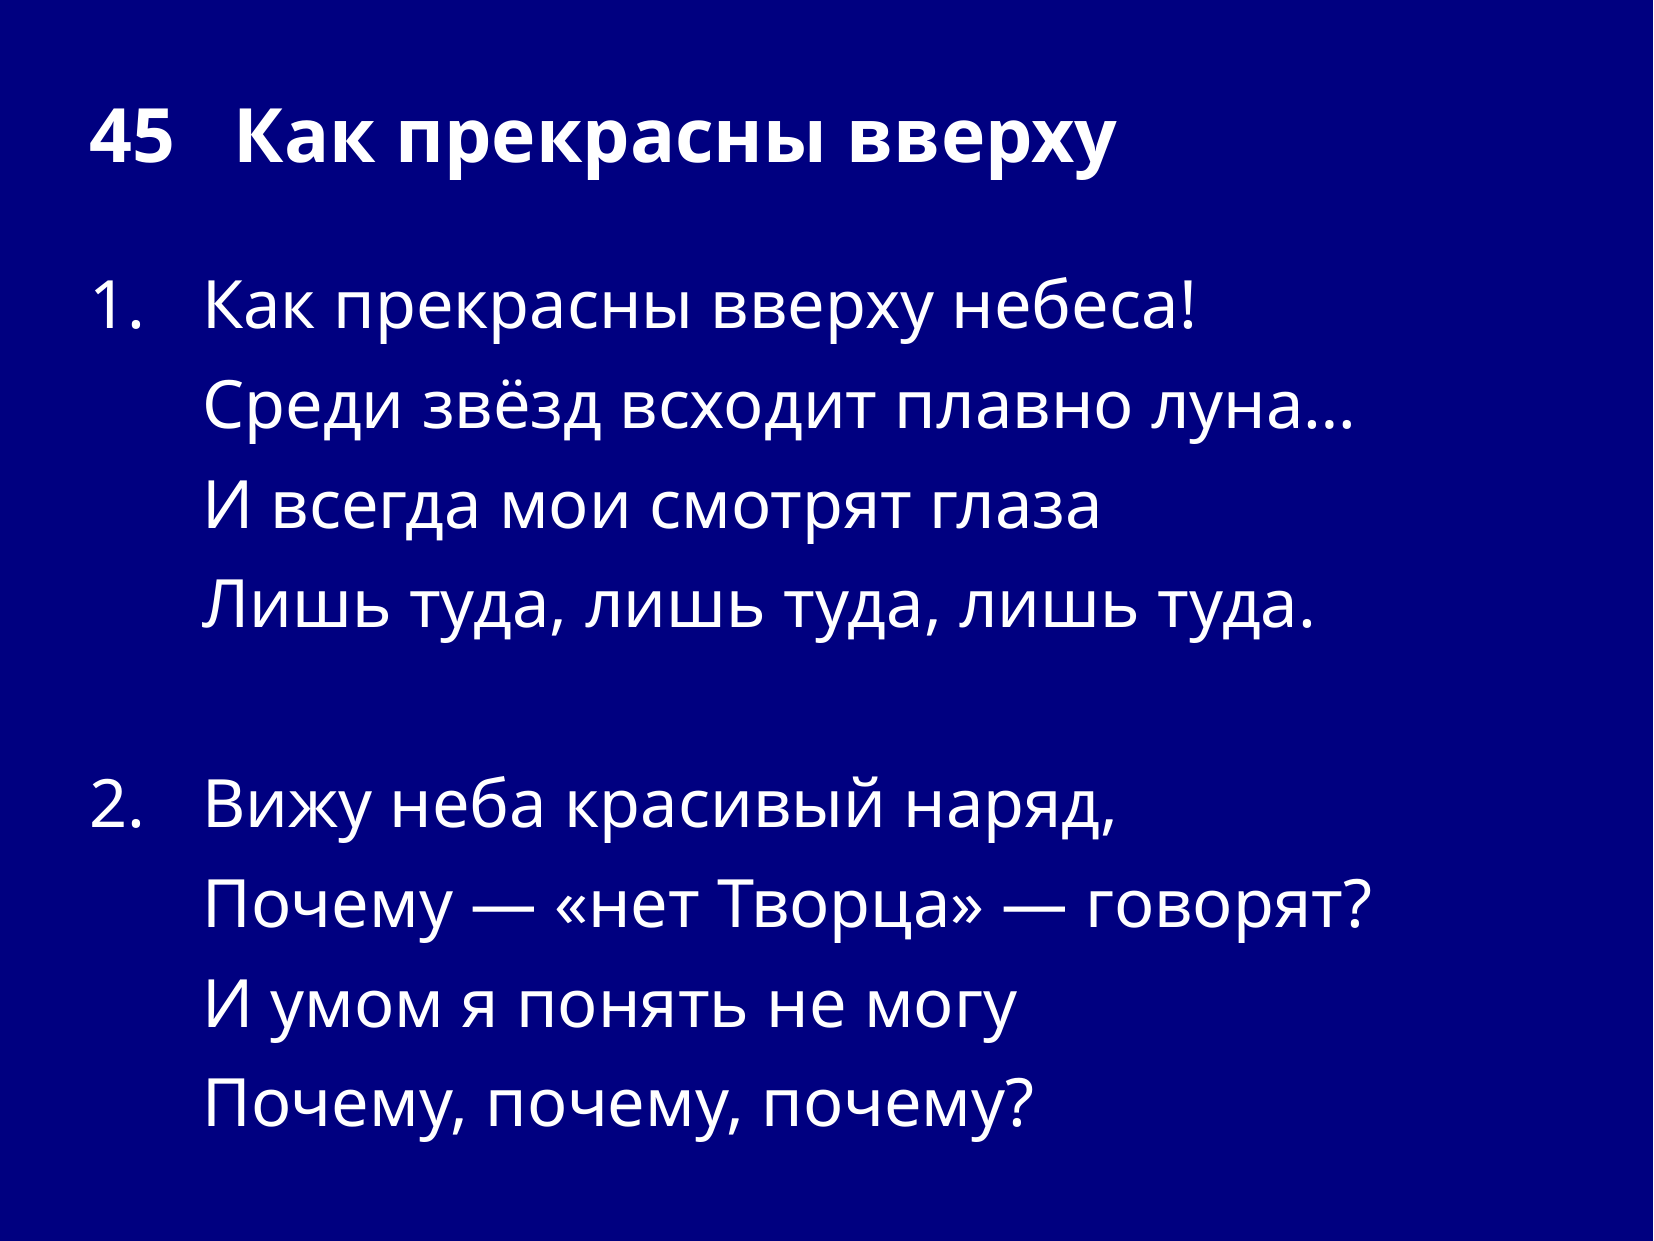

45 Как прекрасны вверху
1.	Как прекрасны вверху небеса!
	Среди звёзд всходит плавно луна…
	И всегда мои смотрят глаза
	Лишь туда, лишь туда, лишь туда.
2.	Вижу неба красивый наряд,
	Почему — «нет Творца» — говорят?
	И умом я понять не могу
	Почему, почему, почему?